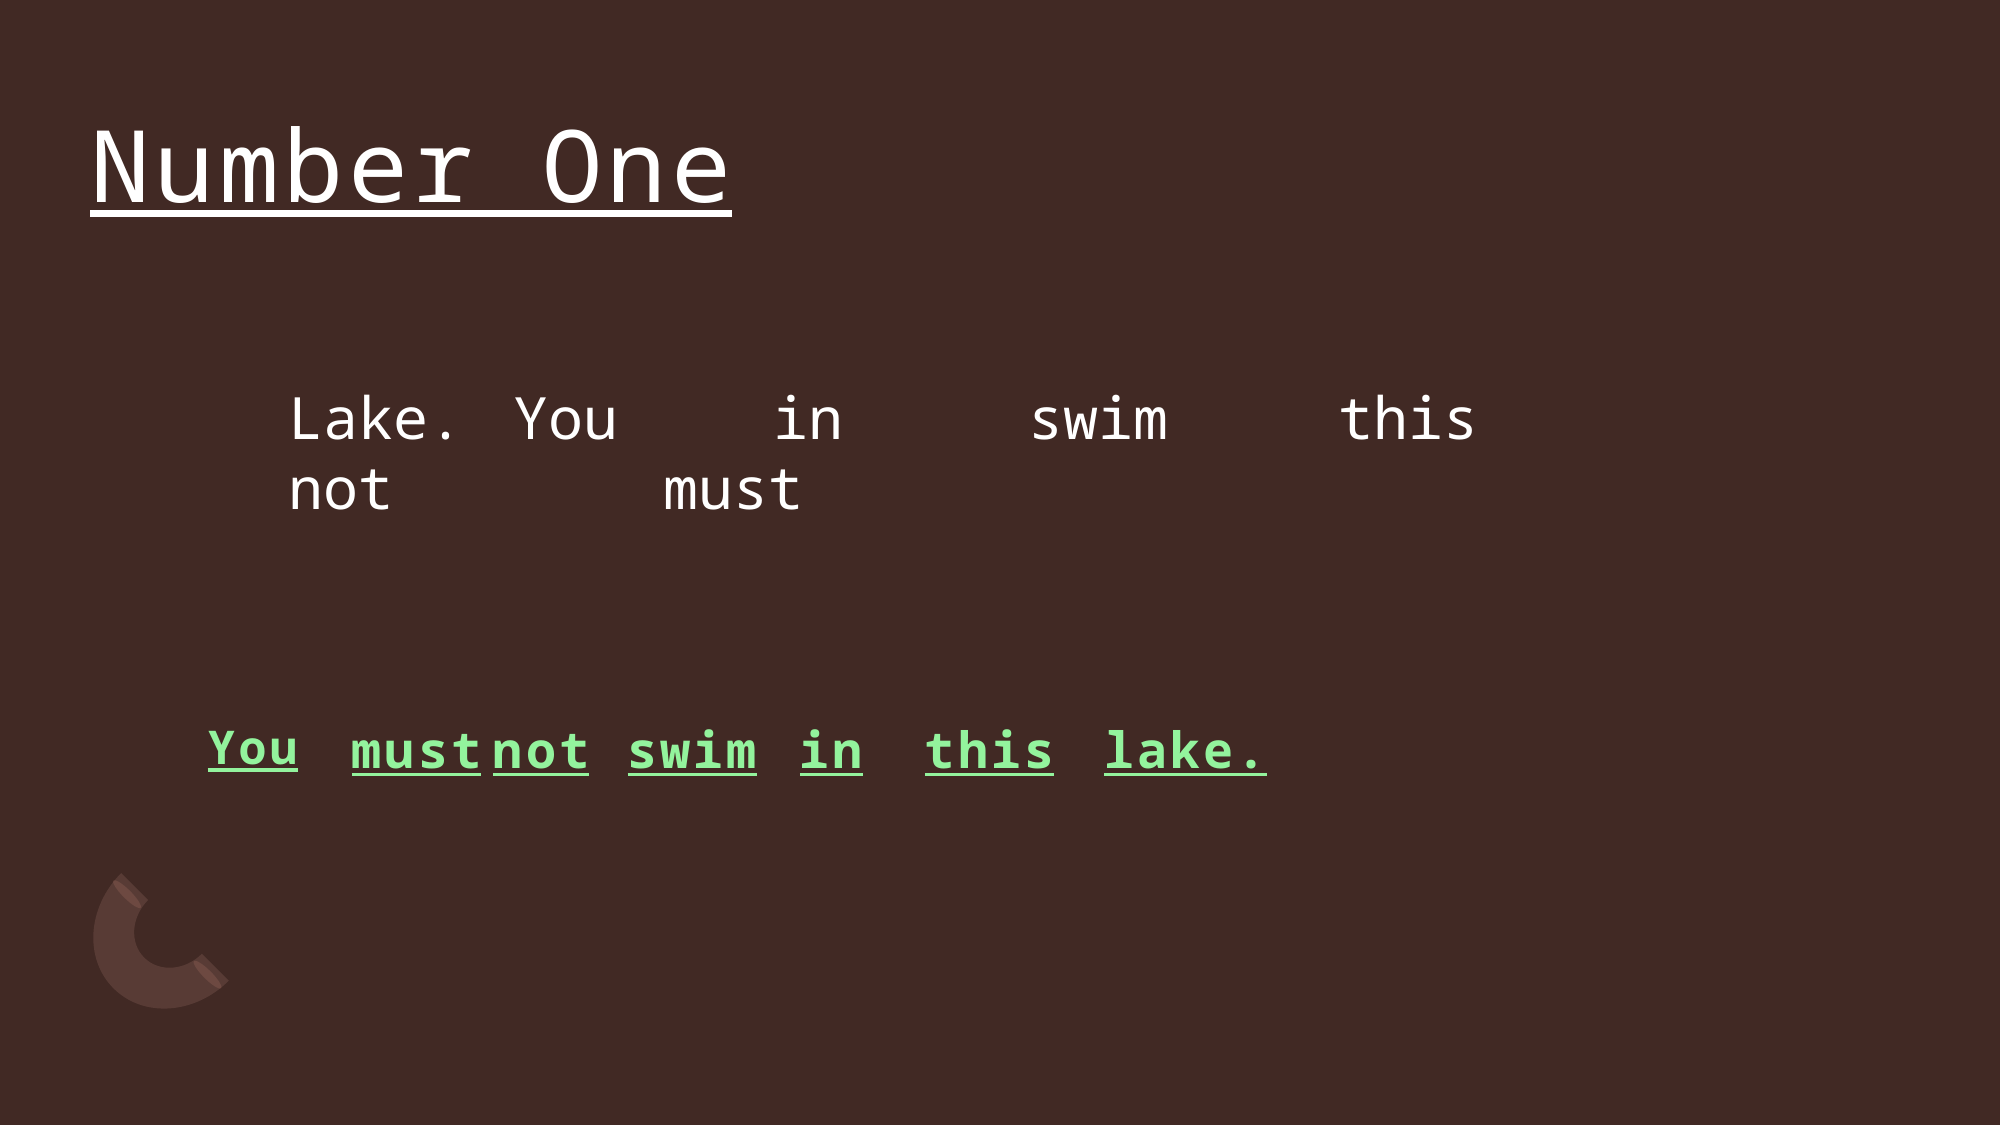

# Number One
Lake. 	You		 in 	 swim 		this					not				must
You
must
not
swim
in
this
lake.